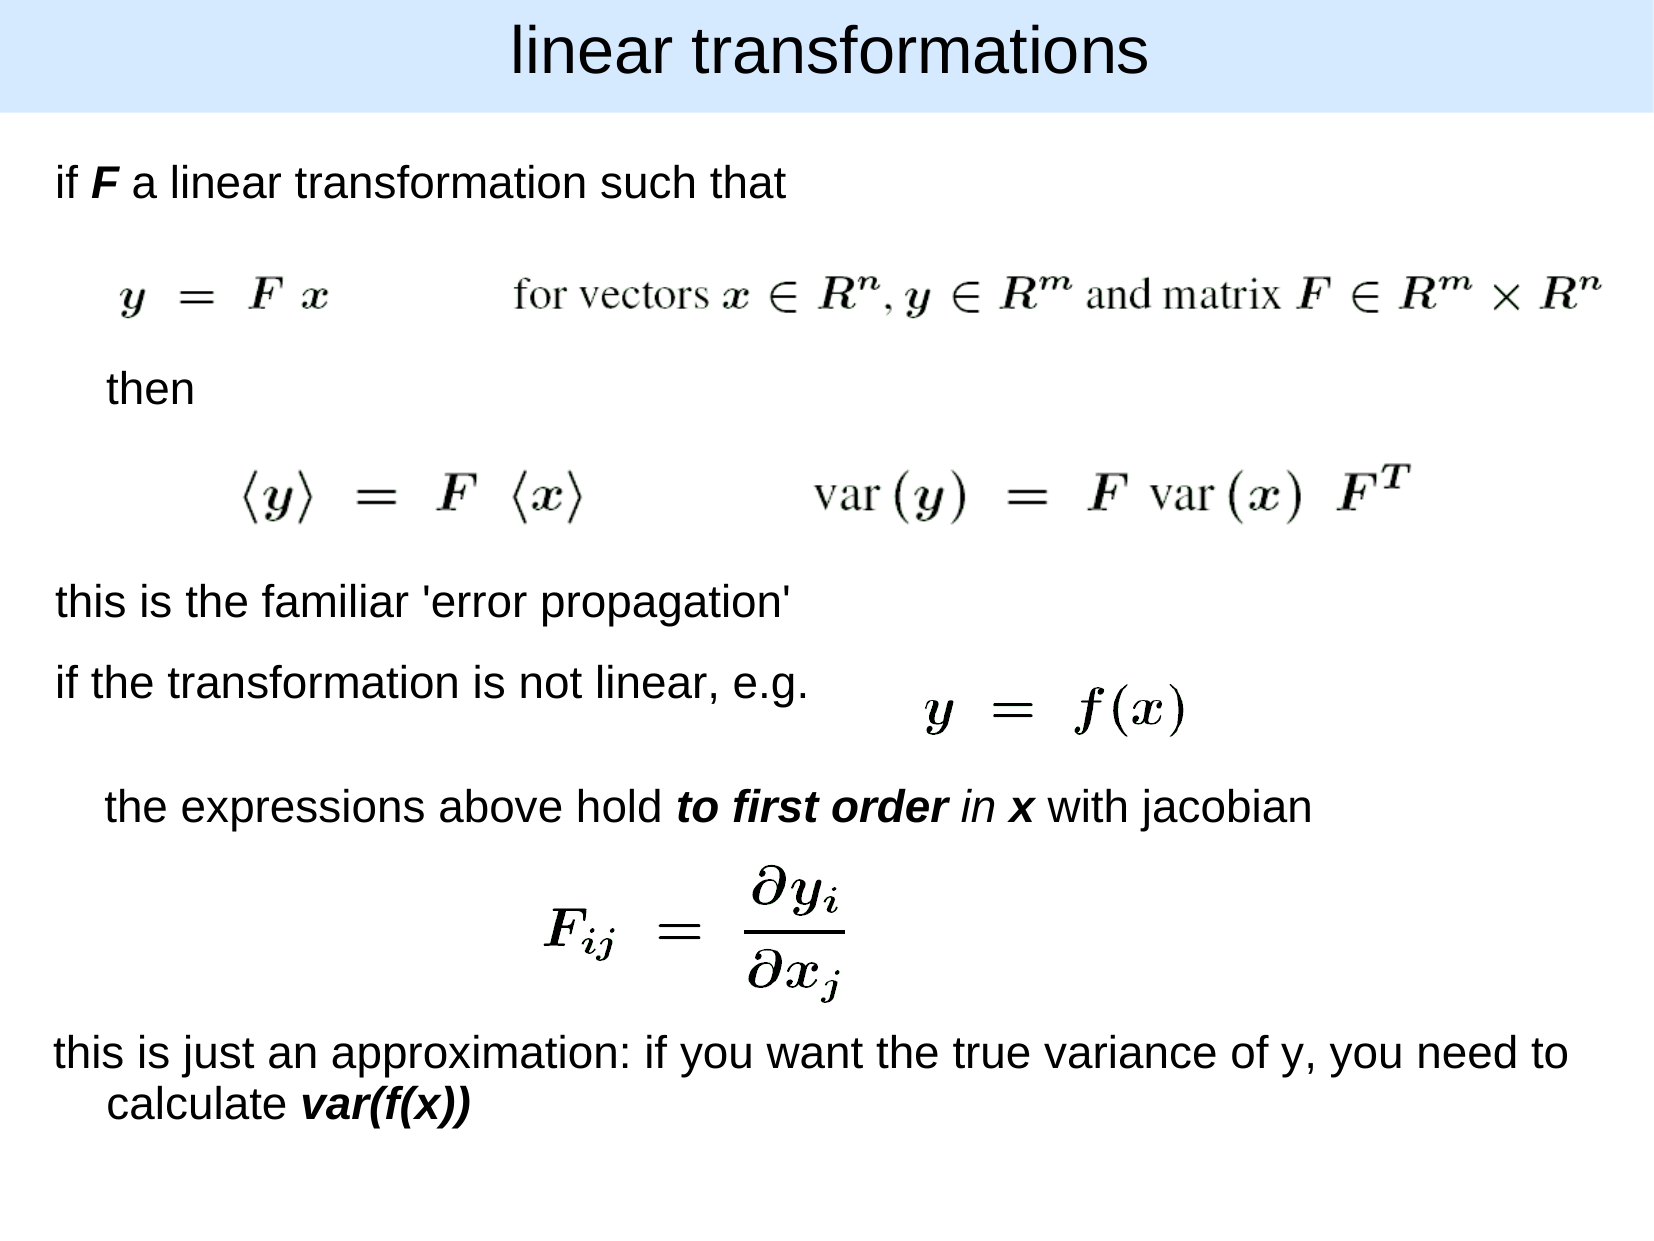

# linear transformations
if F a linear transformation such that
 then
this is the familiar 'error propagation'
if the transformation is not linear, e.g.
 the expressions above hold to first order in x with jacobian
this is just an approximation: if you want the true variance of y, you need to calculate var(f(x))